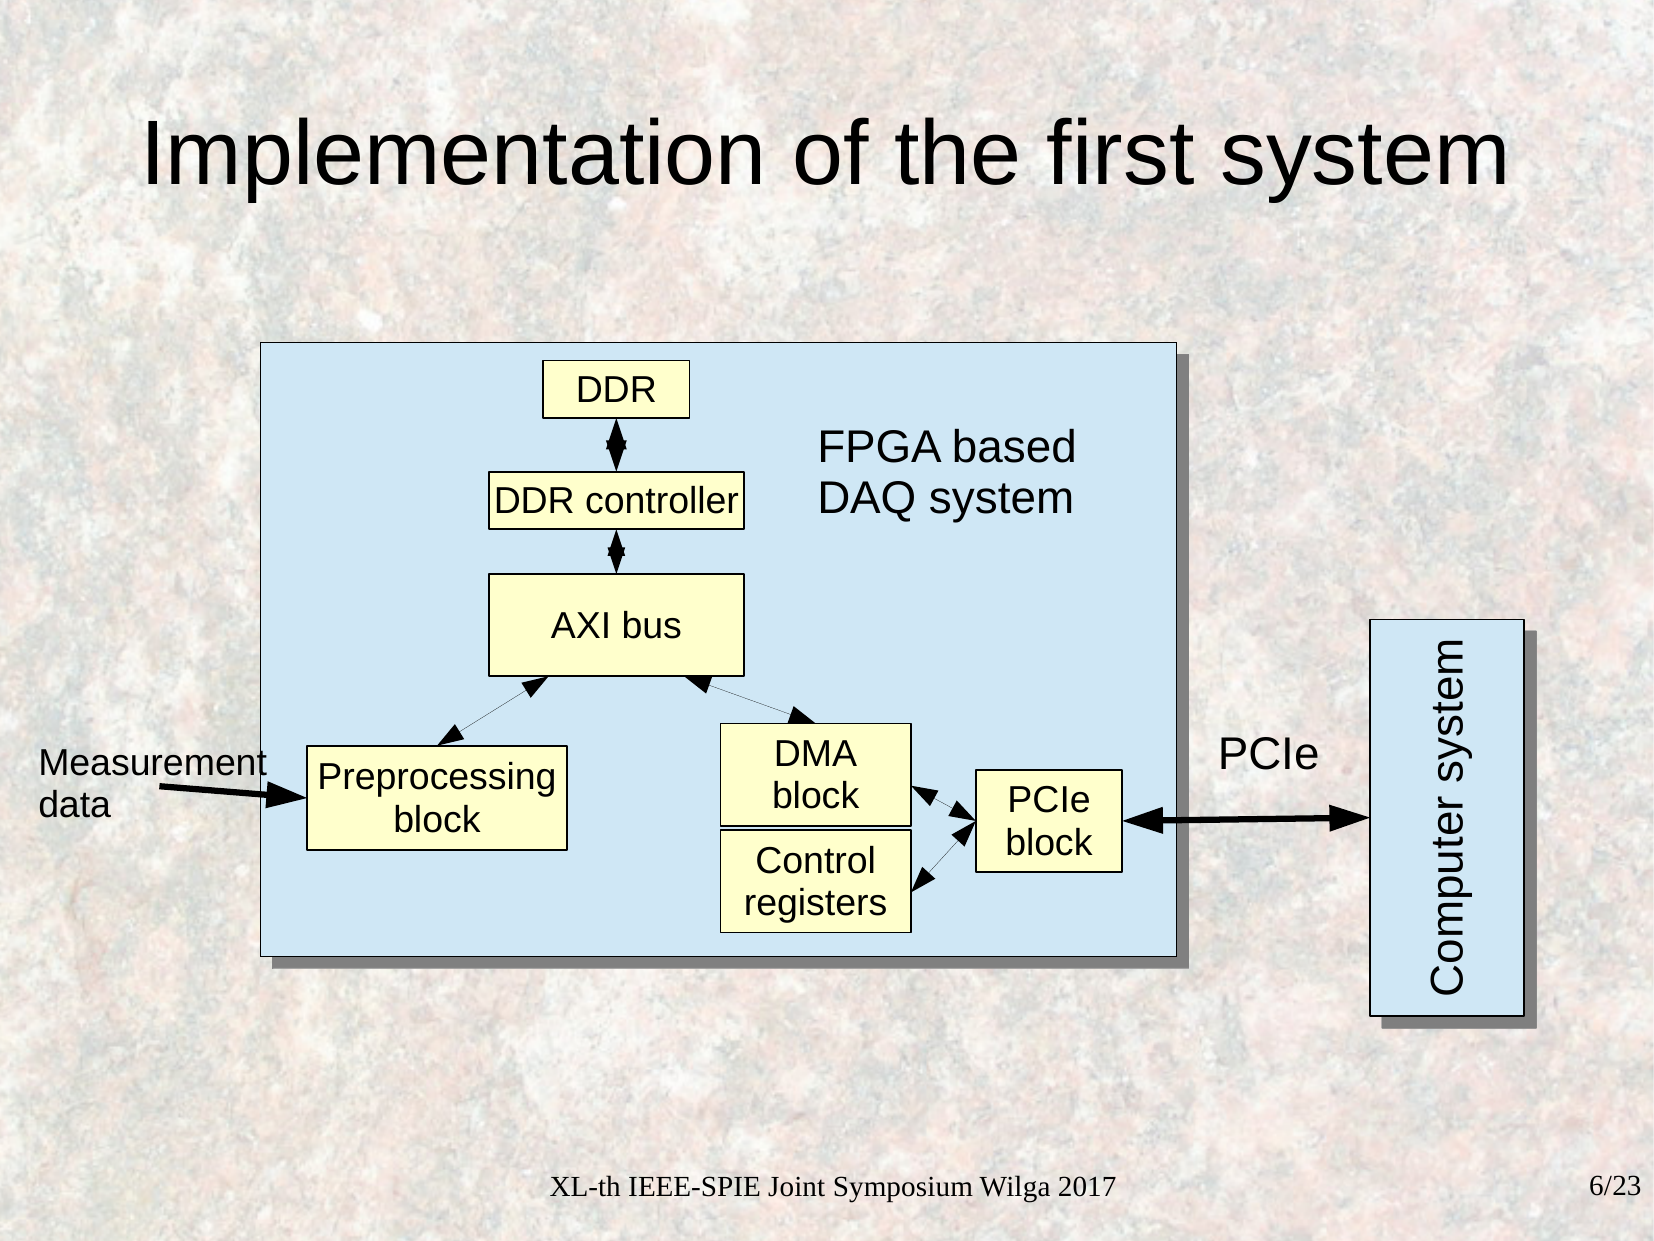

# Implementation of the first system
DDR
FPGA based
DAQ system
DDR controller
AXI bus
PCIe
DMA
block
Measurement
data
Computer system
Preprocessing
block
PCIe
block
Control
registers
6
CBM Collaboration Meeting 03.2017